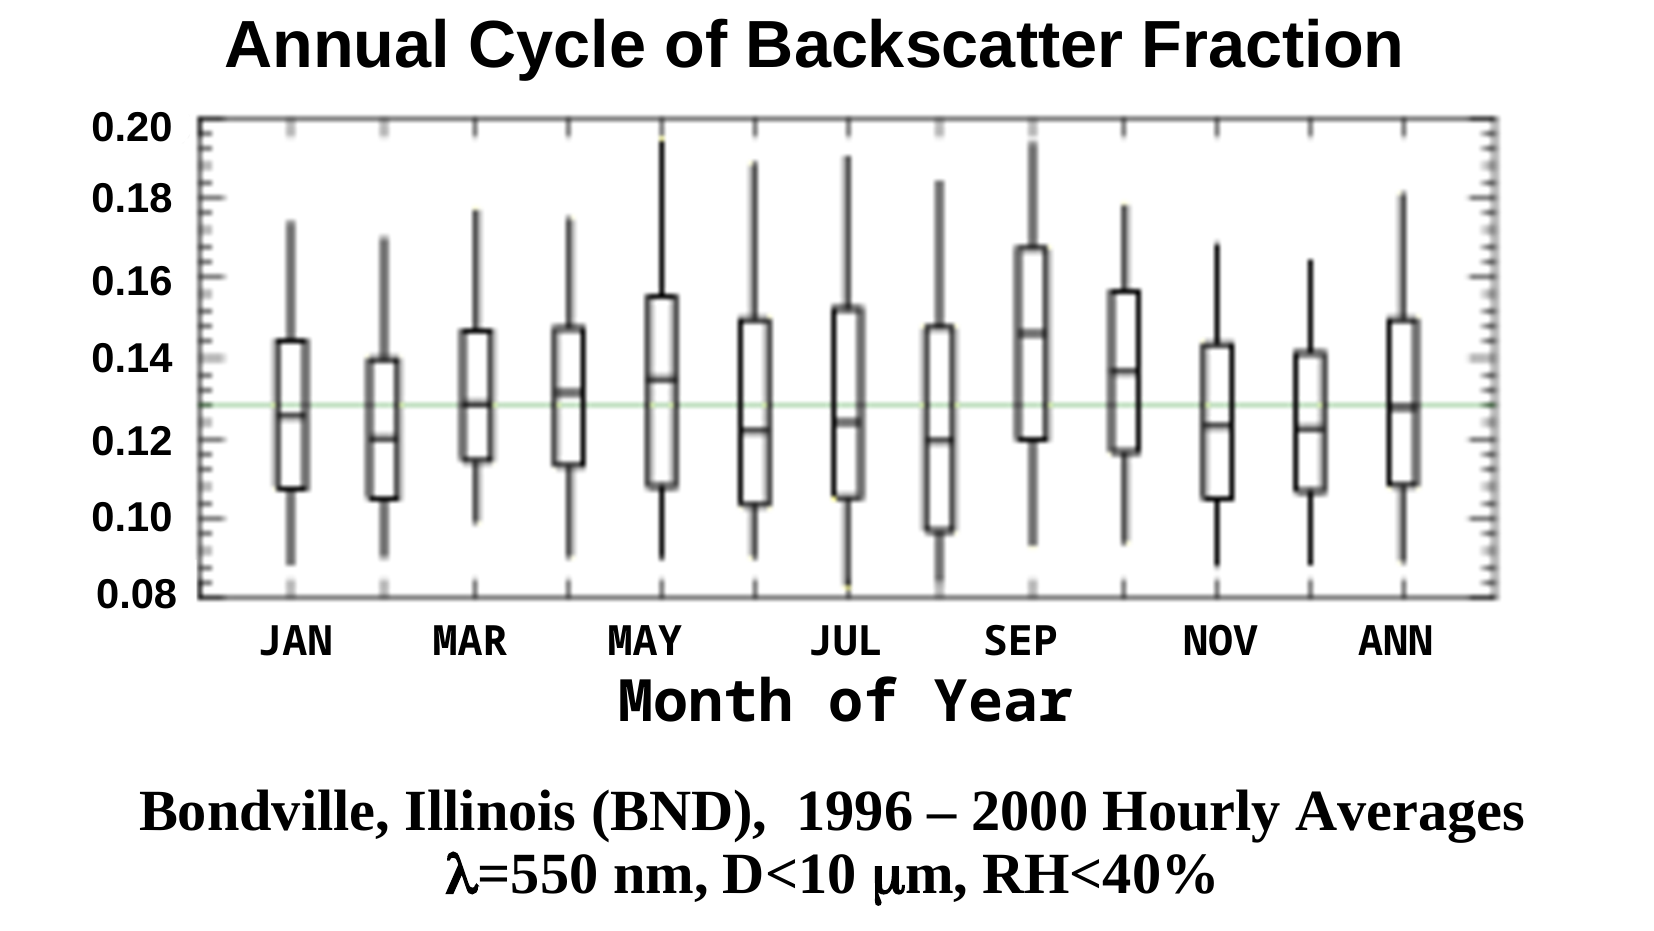

# Annual Cycle of Backscatter Fraction
0.20
0.18
0.18
0.16
0.14
0.12
0.10
0.08
 JAN MAR MAY JUL SEP NOV ANN
Month of Year
Bondville, Illinois (BND), 1996 – 2000 Hourly Averages
=550 nm, D<10 m, RH<40%